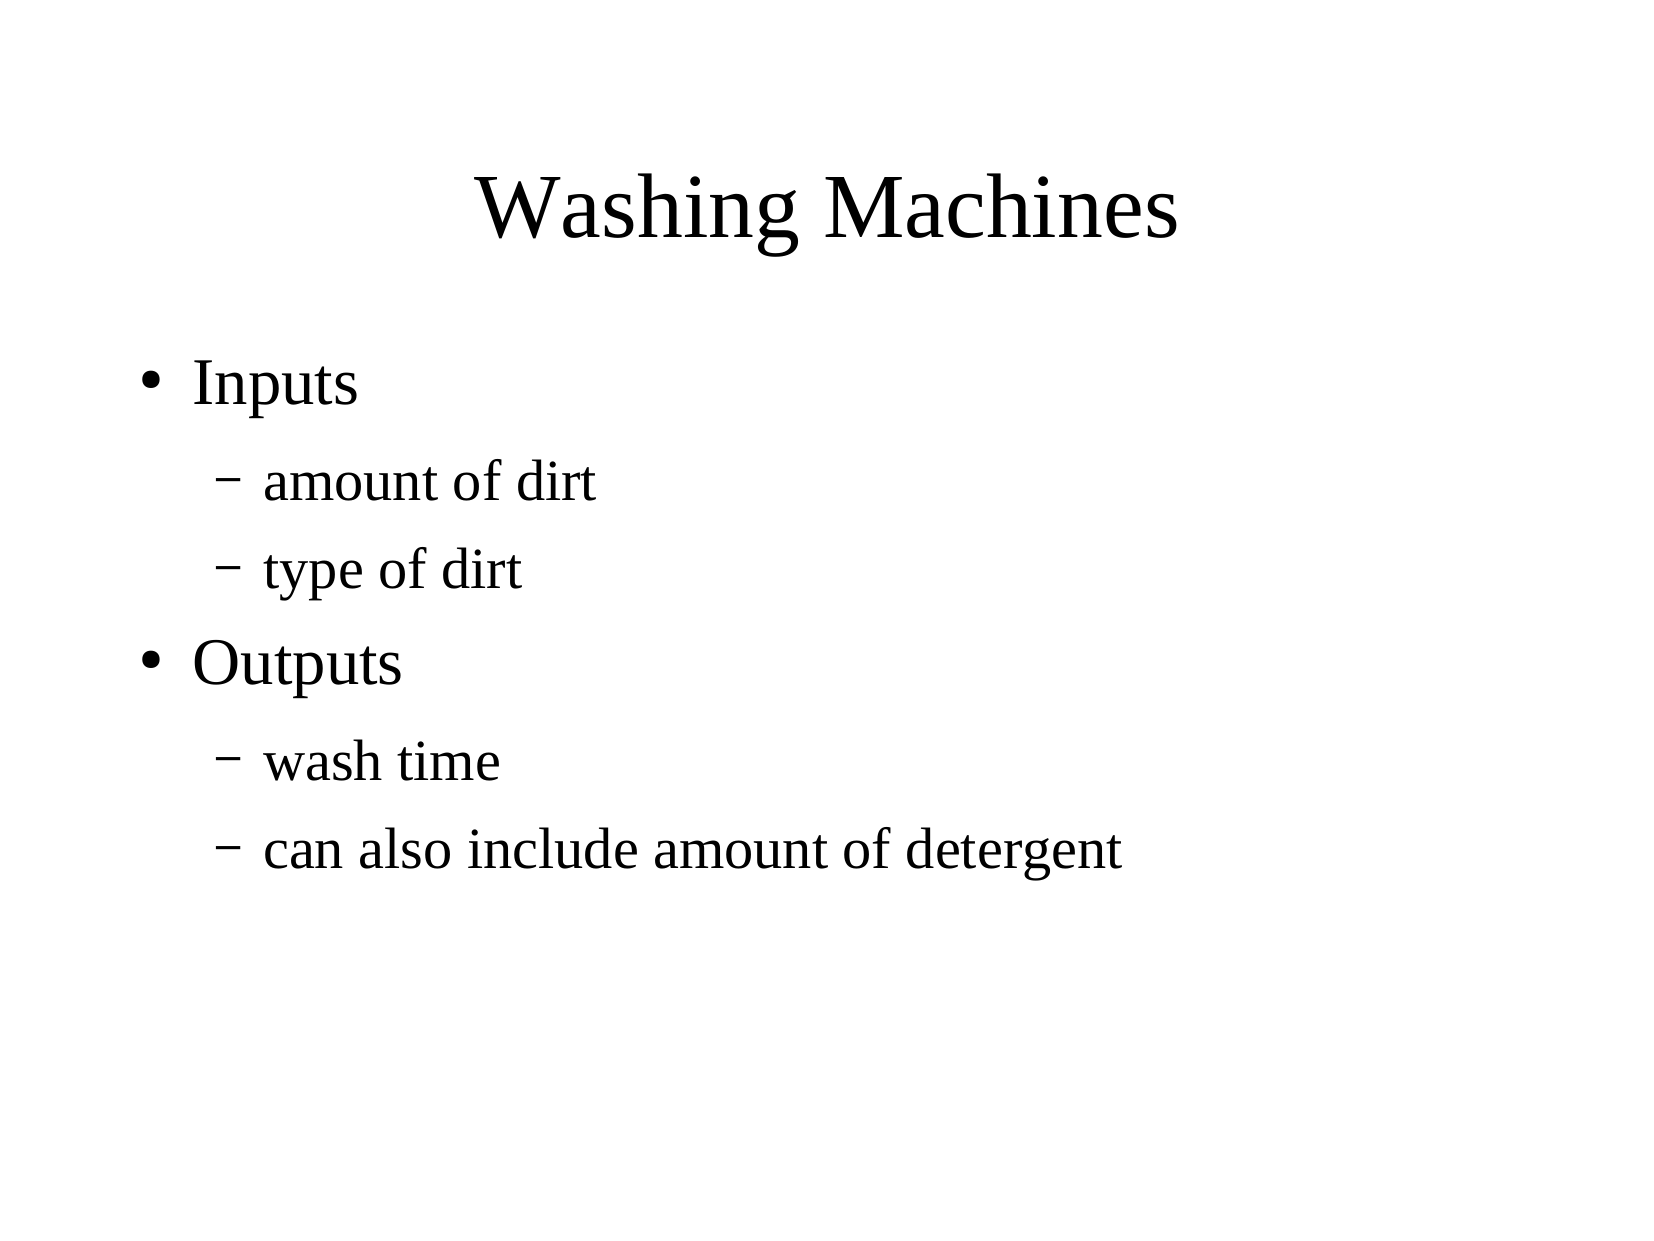

# Washing Machines
Inputs
amount of dirt
type of dirt
Outputs
wash time
can also include amount of detergent